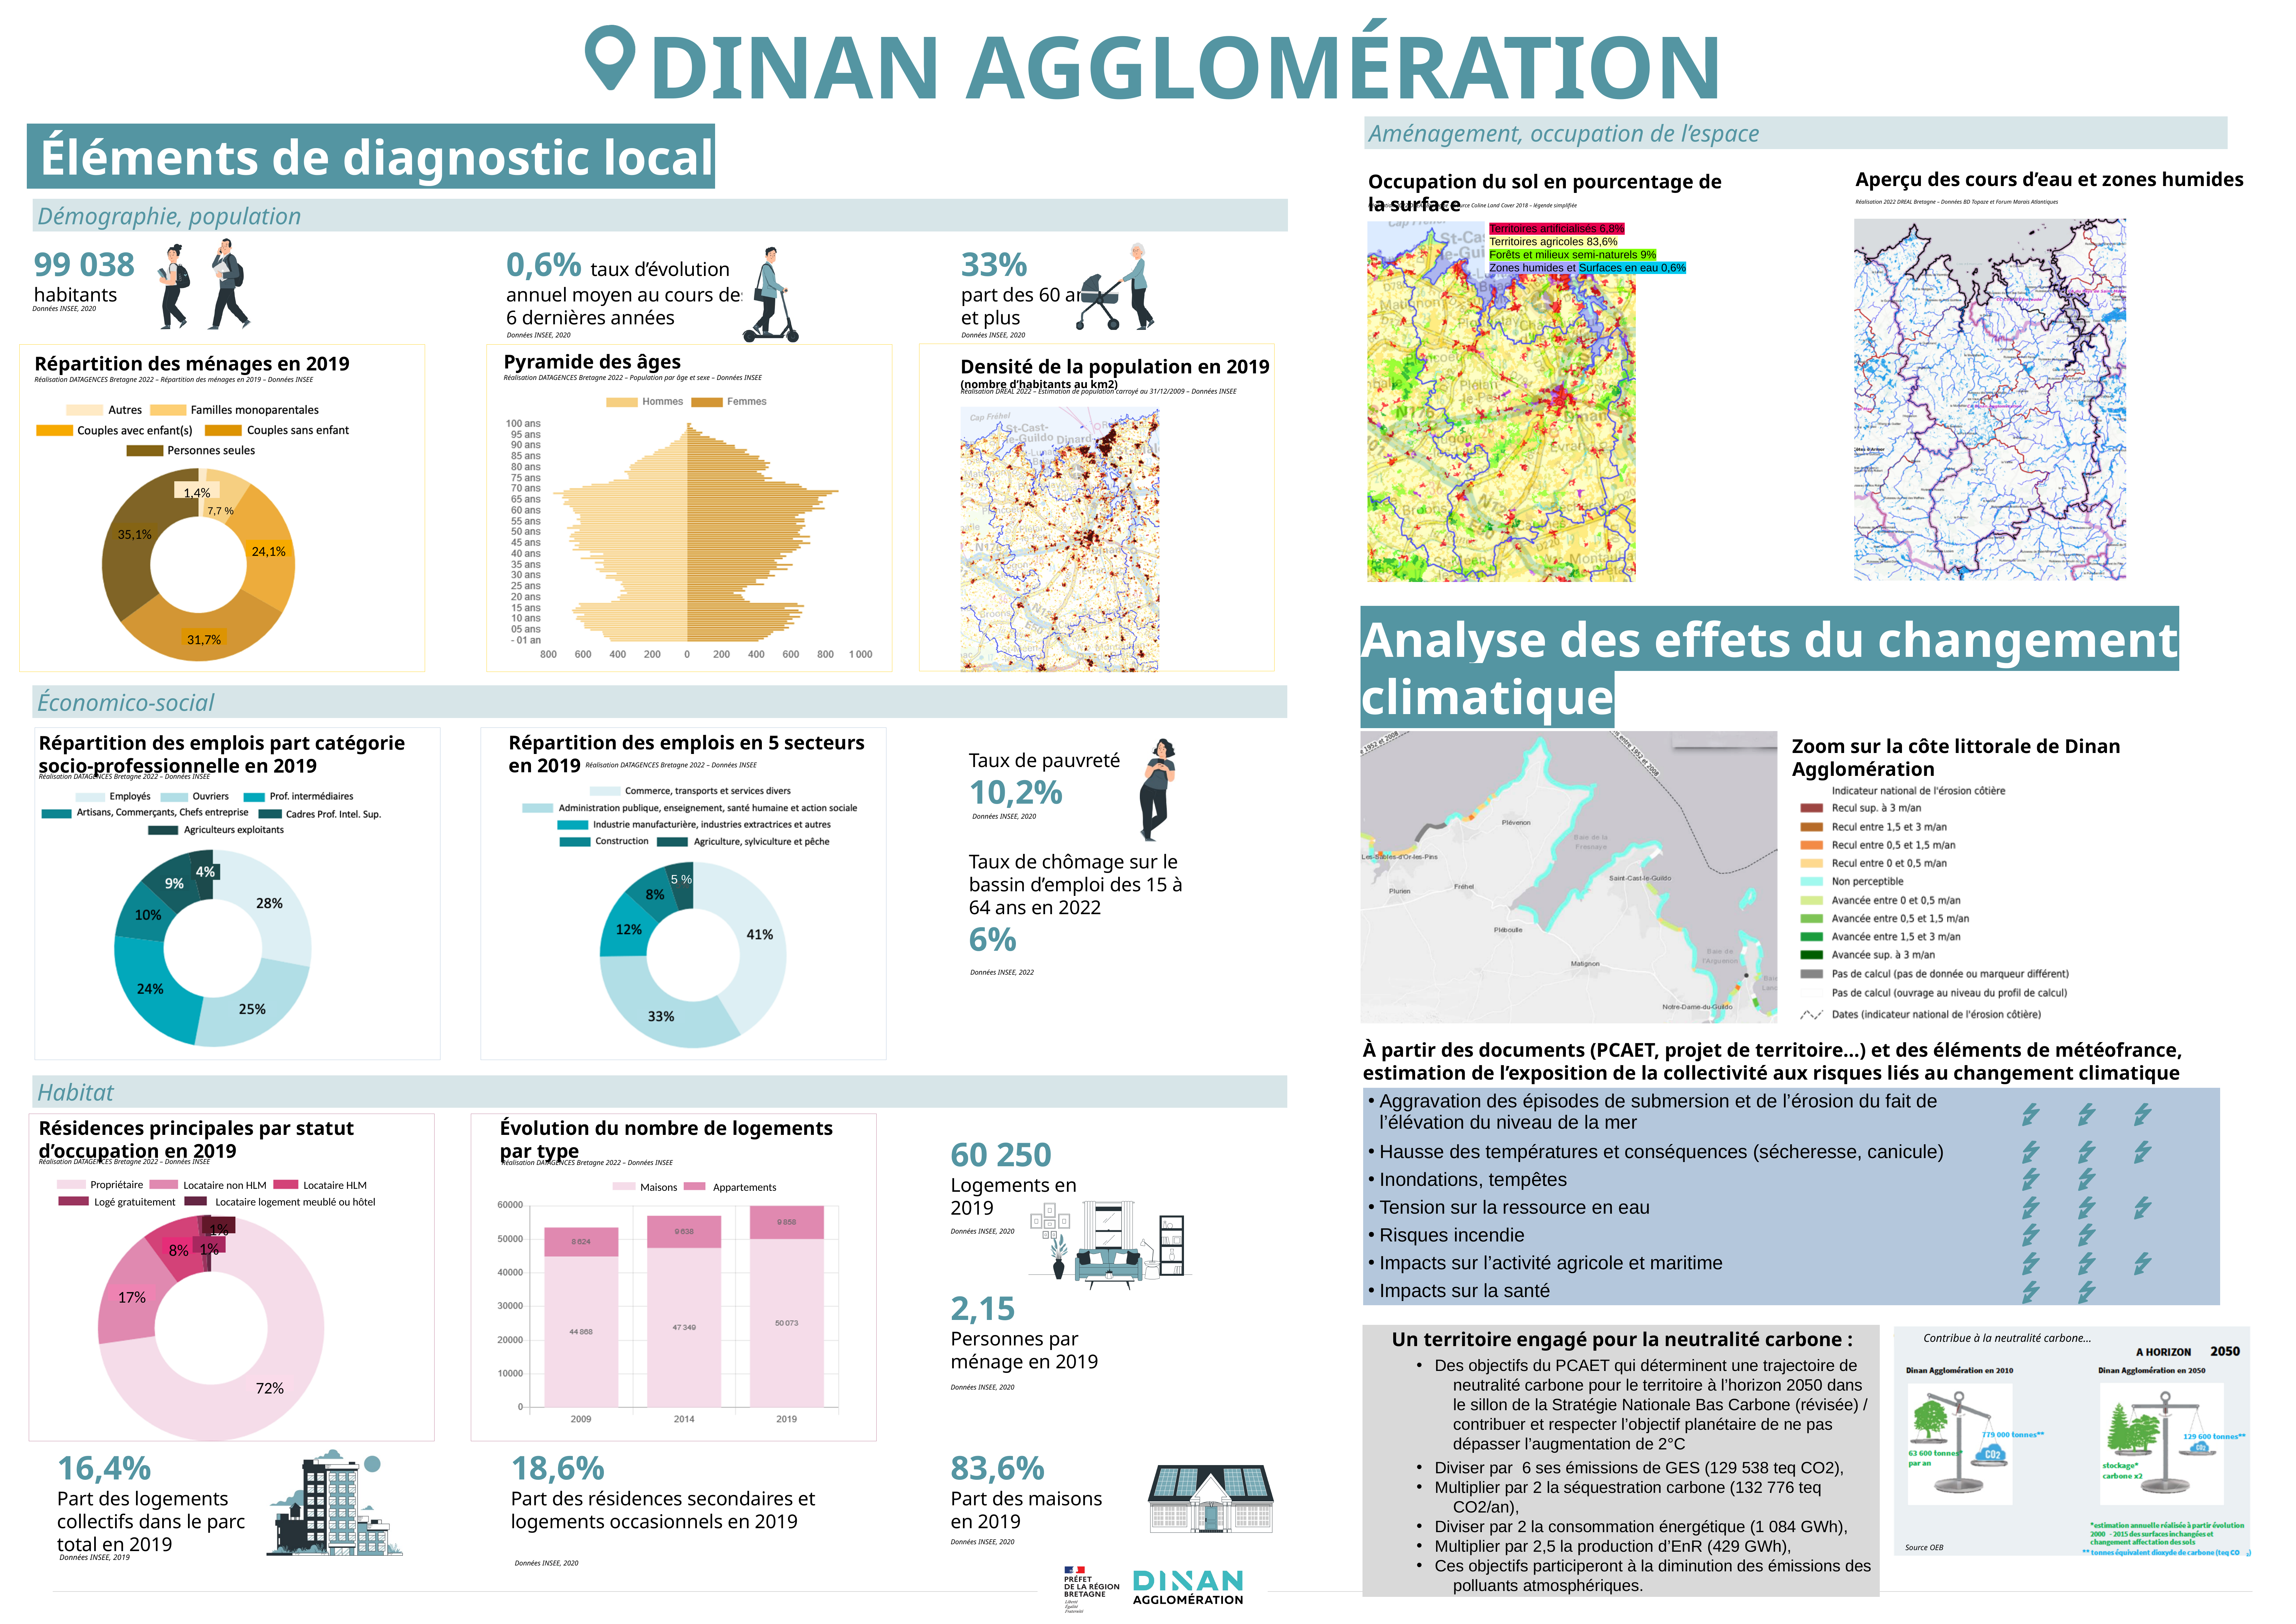

DINAN AGGLOMÉRATION
Aménagement, occupation de l’espace
 Éléments de diagnostic local
Aperçu des cours d’eau et zones humides
Occupation du sol en pourcentage de la surface
Réalisation 2022 DREAL Bretagne – Données BD Topaze et Forum Marais Atlantiques
Démographie, population
Réalisation 2022 DREAL Bretagne – Source Coline Land Cover 2018 – légende simplifiée
Territoires artificialisés 6,8%
Territoires agricoles 83,6%
Forêts et milieux semi-naturels 9%
Zones humides et Surfaces en eau 0,6%
99 038
habitants
0,6% taux d’évolution annuel moyen au cours des 6 dernières années
33%
part des 60 ans et plus
Données INSEE, 2020
Données INSEE, 2020
Données INSEE, 2020
Pyramide des âges
Répartition des ménages en 2019
Densité de la population en 2019
(nombre d’habitants au km2)
Réalisation DATAGENCES Bretagne 2022 – Population par âge et sexe – Données INSEE
Réalisation DATAGENCES Bretagne 2022 – Répartition des ménages en 2019 – Données INSEE
Réalisation DREAL 2022 – Estimation de population carroyé au 31/12/2009 – Données INSEE
1,4%
35,1%
24,1%
31,7%
7,7 %
Analyse des effets du changement climatique
Économico-social
Répartition des emplois en 5 secteurs en 2019
Répartition des emplois part catégorie socio-professionnelle en 2019
Zoom sur la côte littorale de Dinan Agglomération
Taux de pauvreté
10,2%
Taux de chômage sur le bassin d’emploi des 15 à 64 ans en 2022
6%
Réalisation DATAGENCES Bretagne 2022 – Données INSEE
Réalisation DATAGENCES Bretagne 2022 – Données INSEE
Données INSEE, 2020
5 %
Données INSEE, 2022
À partir des documents (PCAET, projet de territoire…) et des éléments de météofrance, estimation de l’exposition de la collectivité aux risques liés au changement climatique
Habitat
| Aggravation des épisodes de submersion et de l’érosion du fait de l’élévation du niveau de la mer | |
| --- | --- |
| Hausse des températures et conséquences (sécheresse, canicule) | |
| Inondations, tempêtes | |
| Tension sur la ressource en eau | |
| Risques incendie | |
| Impacts sur l’activité agricole et maritime | |
| Impacts sur la santé | |
Évolution du nombre de logements par type
Résidences principales par statut d’occupation en 2019
Réalisation DATAGENCES Bretagne 2022 – Données INSEE
60 250
Logements en 2019
2,15
Personnes par ménage en 2019
Réalisation DATAGENCES Bretagne 2022 – Données INSEE
Propriétaire
Locataire HLM
Locataire non HLM
Maisons
Appartements
Locataire logement meublé ou hôtel
Logé gratuitement
1%
Données INSEE, 2020
1%
8%
17%
Un territoire engagé pour la neutralité carbone :
Des objectifs du PCAET qui déterminent une trajectoire de neutralité carbone pour le territoire à l’horizon 2050 dans le sillon de la Stratégie Nationale Bas Carbone (révisée) / contribuer et respecter l’objectif planétaire de ne pas dépasser l’augmentation de 2°C
Diviser par 6 ses émissions de GES (129 538 teq CO2),
Multiplier par 2 la séquestration carbone (132 776 teq CO2/an),
Diviser par 2 la consommation énergétique (1 084 GWh),
Multiplier par 2,5 la production d’EnR (429 GWh),
Ces objectifs participeront à la diminution des émissions des polluants atmosphériques.
Source OEB
Contribue à la neutralité carbone…
72%
Données INSEE, 2020
16,4%
Part des logements collectifs dans le parc total en 2019
18,6%
Part des résidences secondaires et logements occasionnels en 2019
83,6%
Part des maisons en 2019
Données INSEE, 2020
Données INSEE, 2019
Données INSEE, 2020